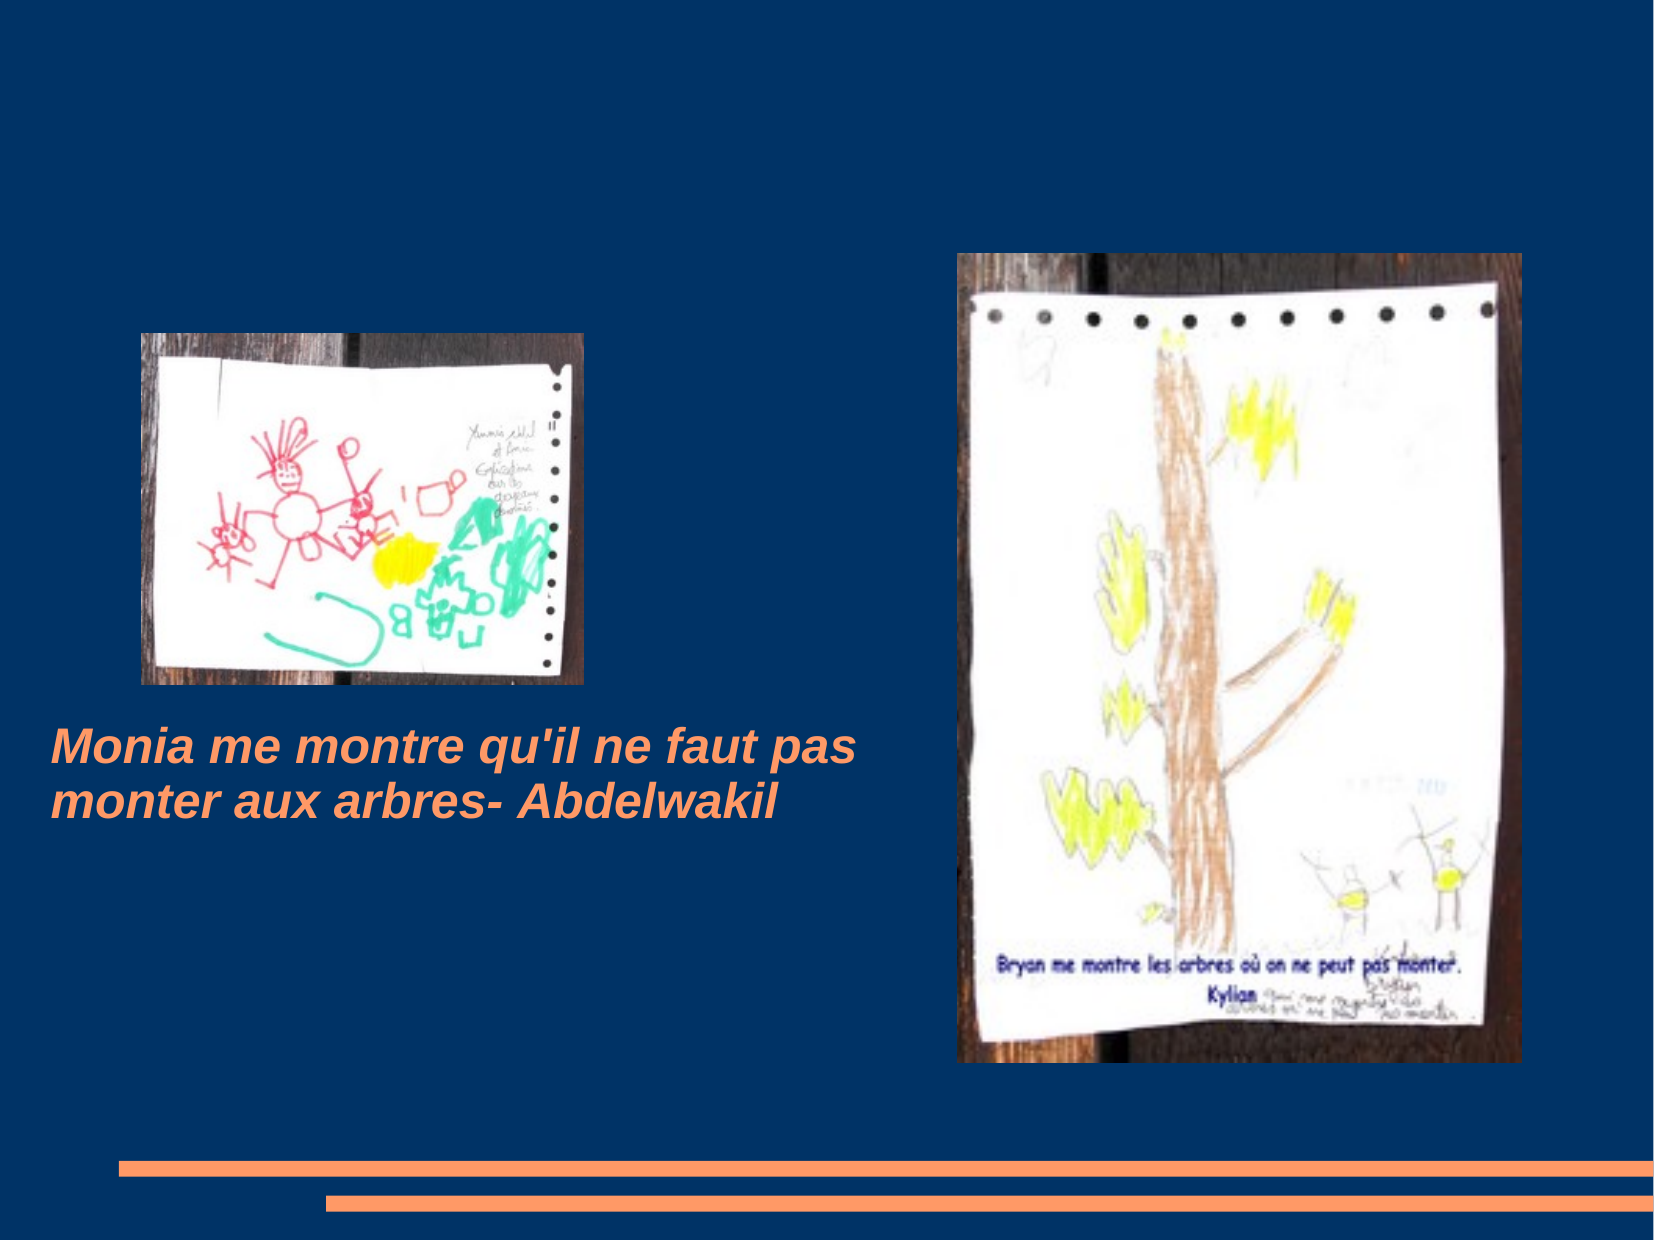

# Monia me montre qu'il ne faut pas monter aux arbres- Abdelwakil